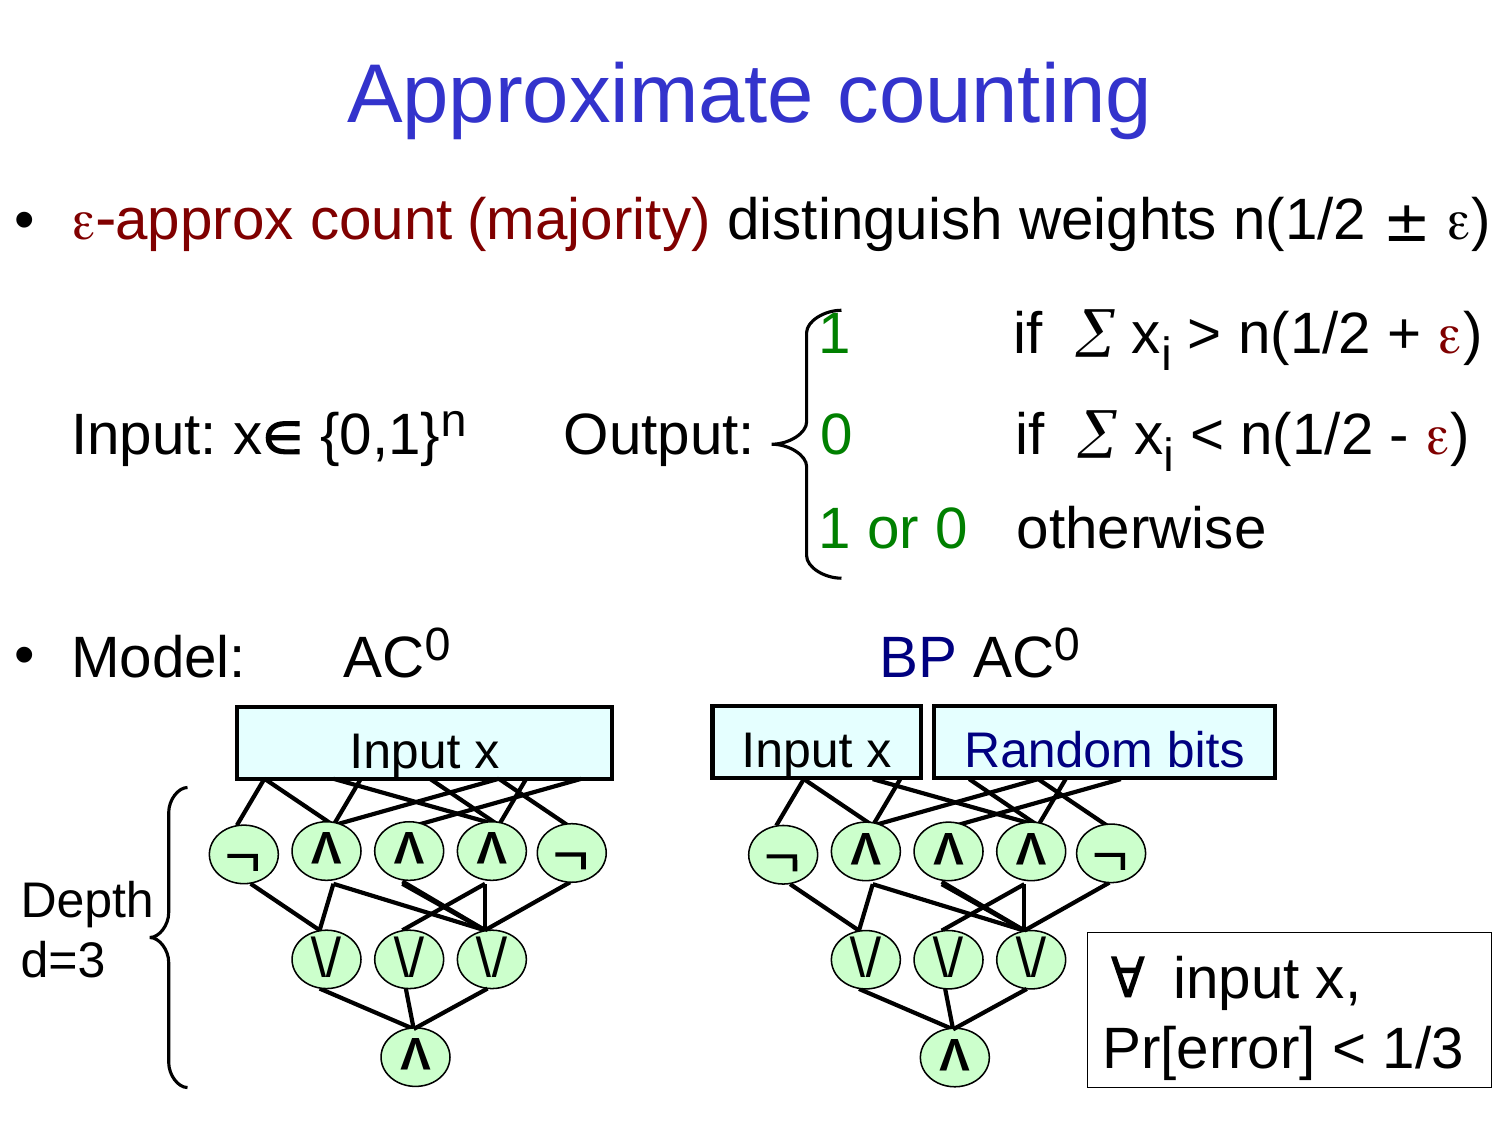

Approximate counting
# -approx count (majority) distinguish weights n(1/2  )
 1 if  xi > n(1/2 + )
Input: x {0,1}n Output: 0 if  xi < n(1/2 - )
 1 or 0 otherwise
Model: AC0 BP AC0
Input x
Random bits
Input x
V
V
V
V
V
V




Depth
d=3
/\
/\
/\
/\
/\
/\
 input x,
Pr[error] < 1/3
V
V